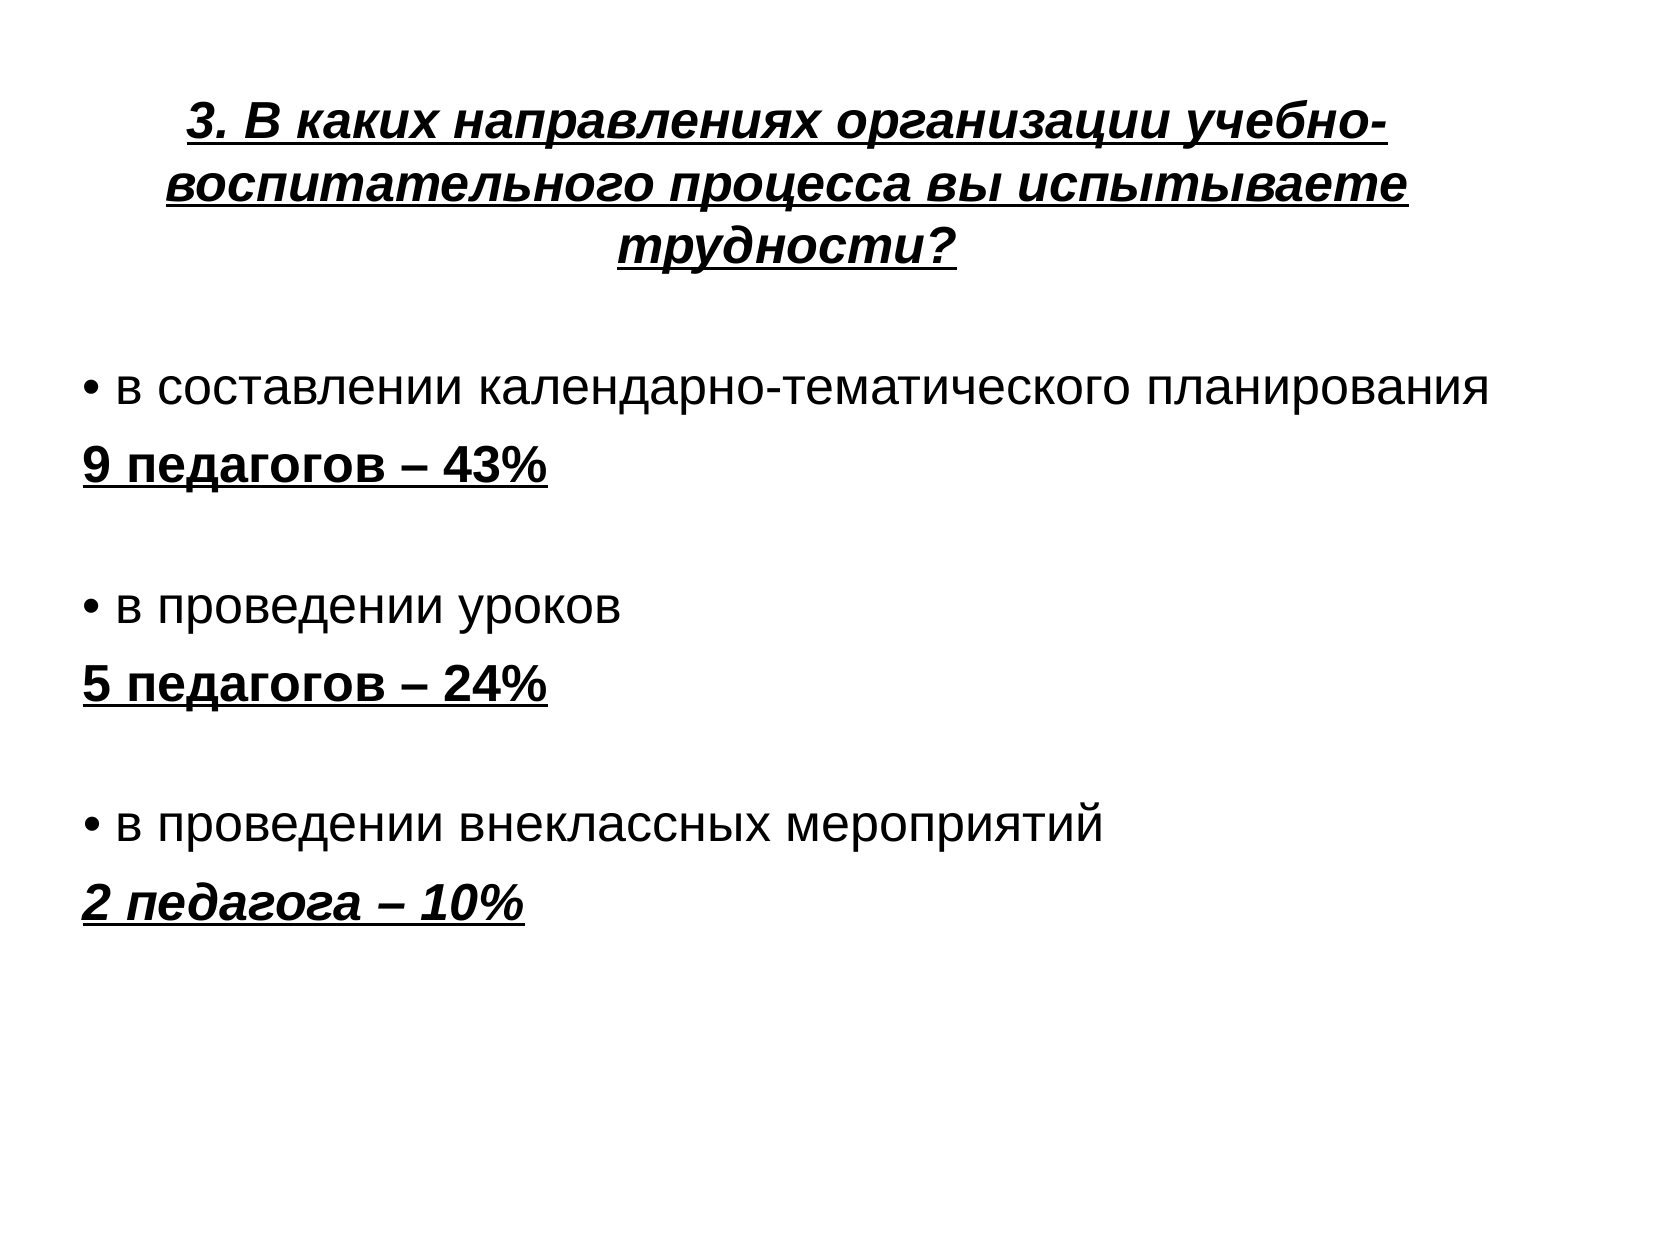

# 3. В каких направлениях организации учебно-воспитательного процесса вы испытываете трудности?
• в составлении календарно-тематического планирования
9 педагогов – 43%
• в проведении уроков
5 педагогов – 24%
• в проведении внеклассных мероприятий
2 педагога – 10%